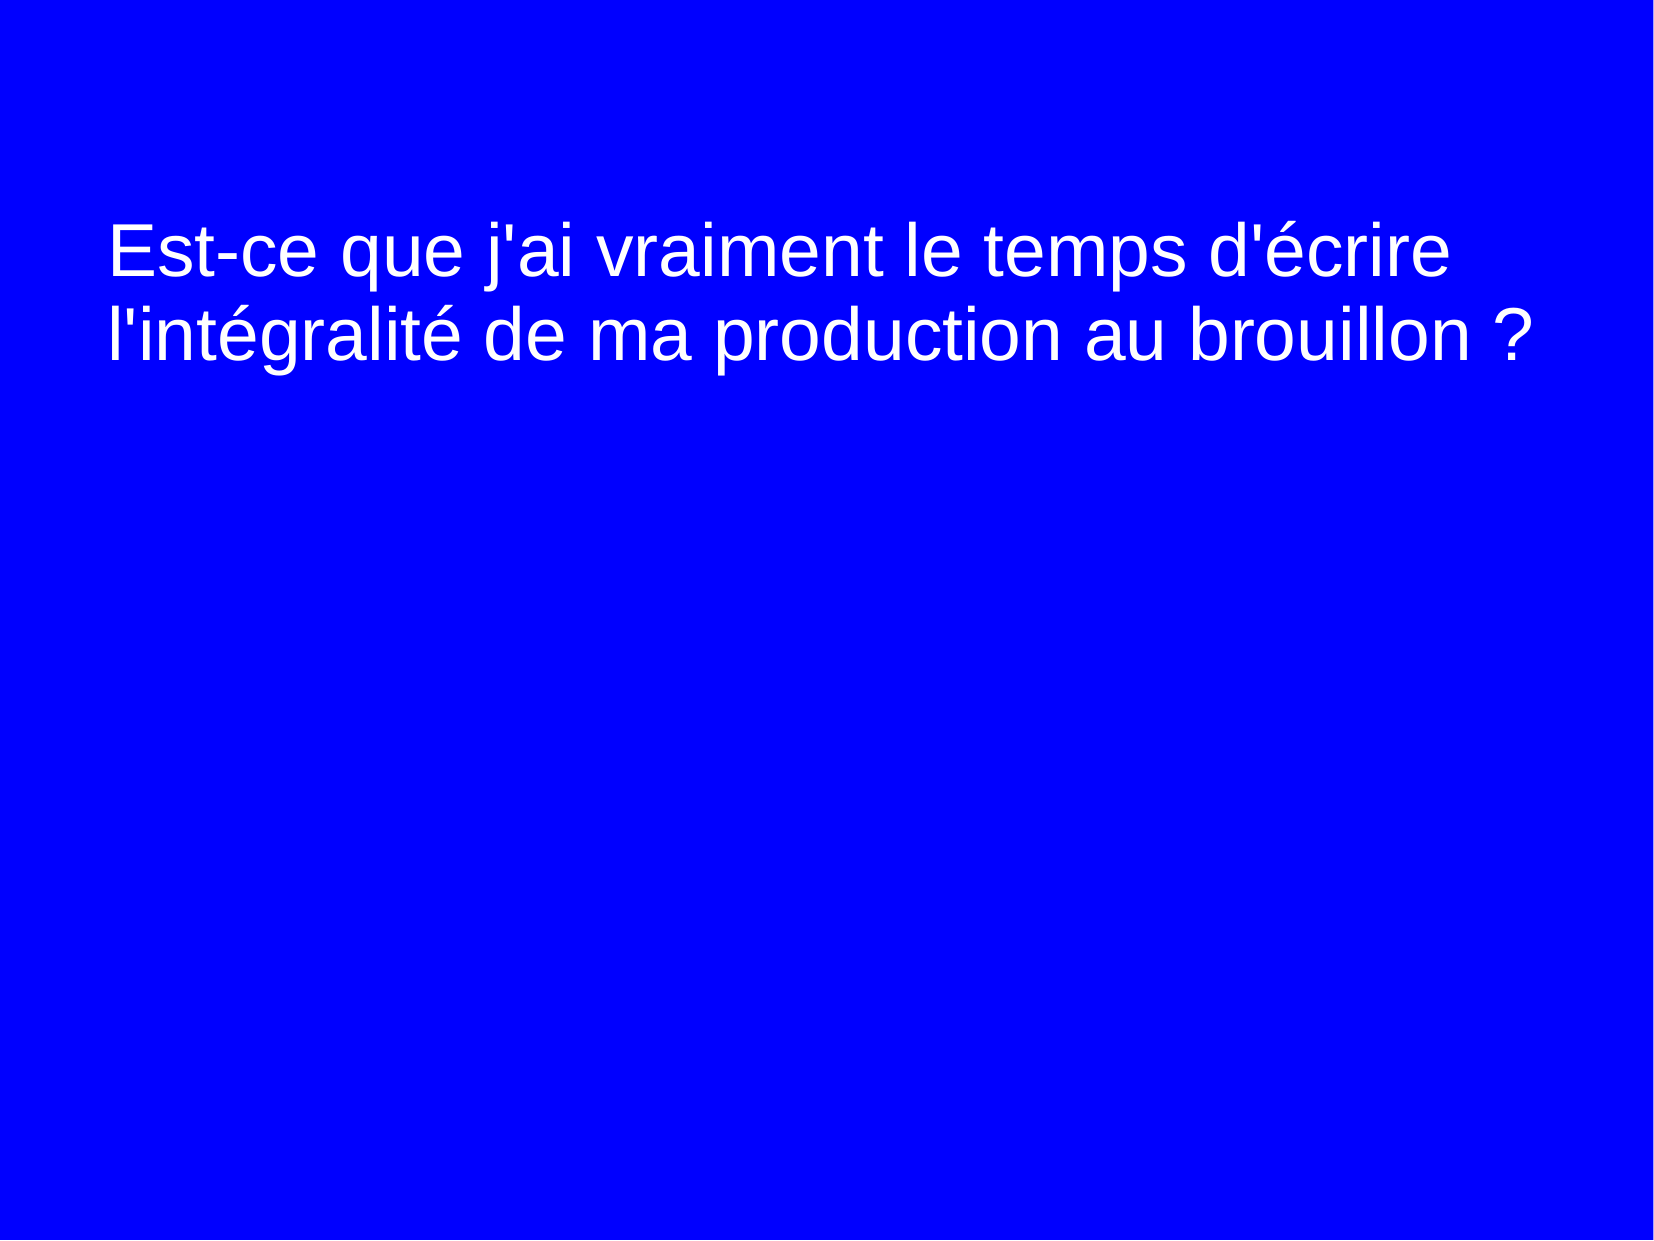

Est-ce que j'ai vraiment le temps d'écrire l'intégralité de ma production au brouillon ?